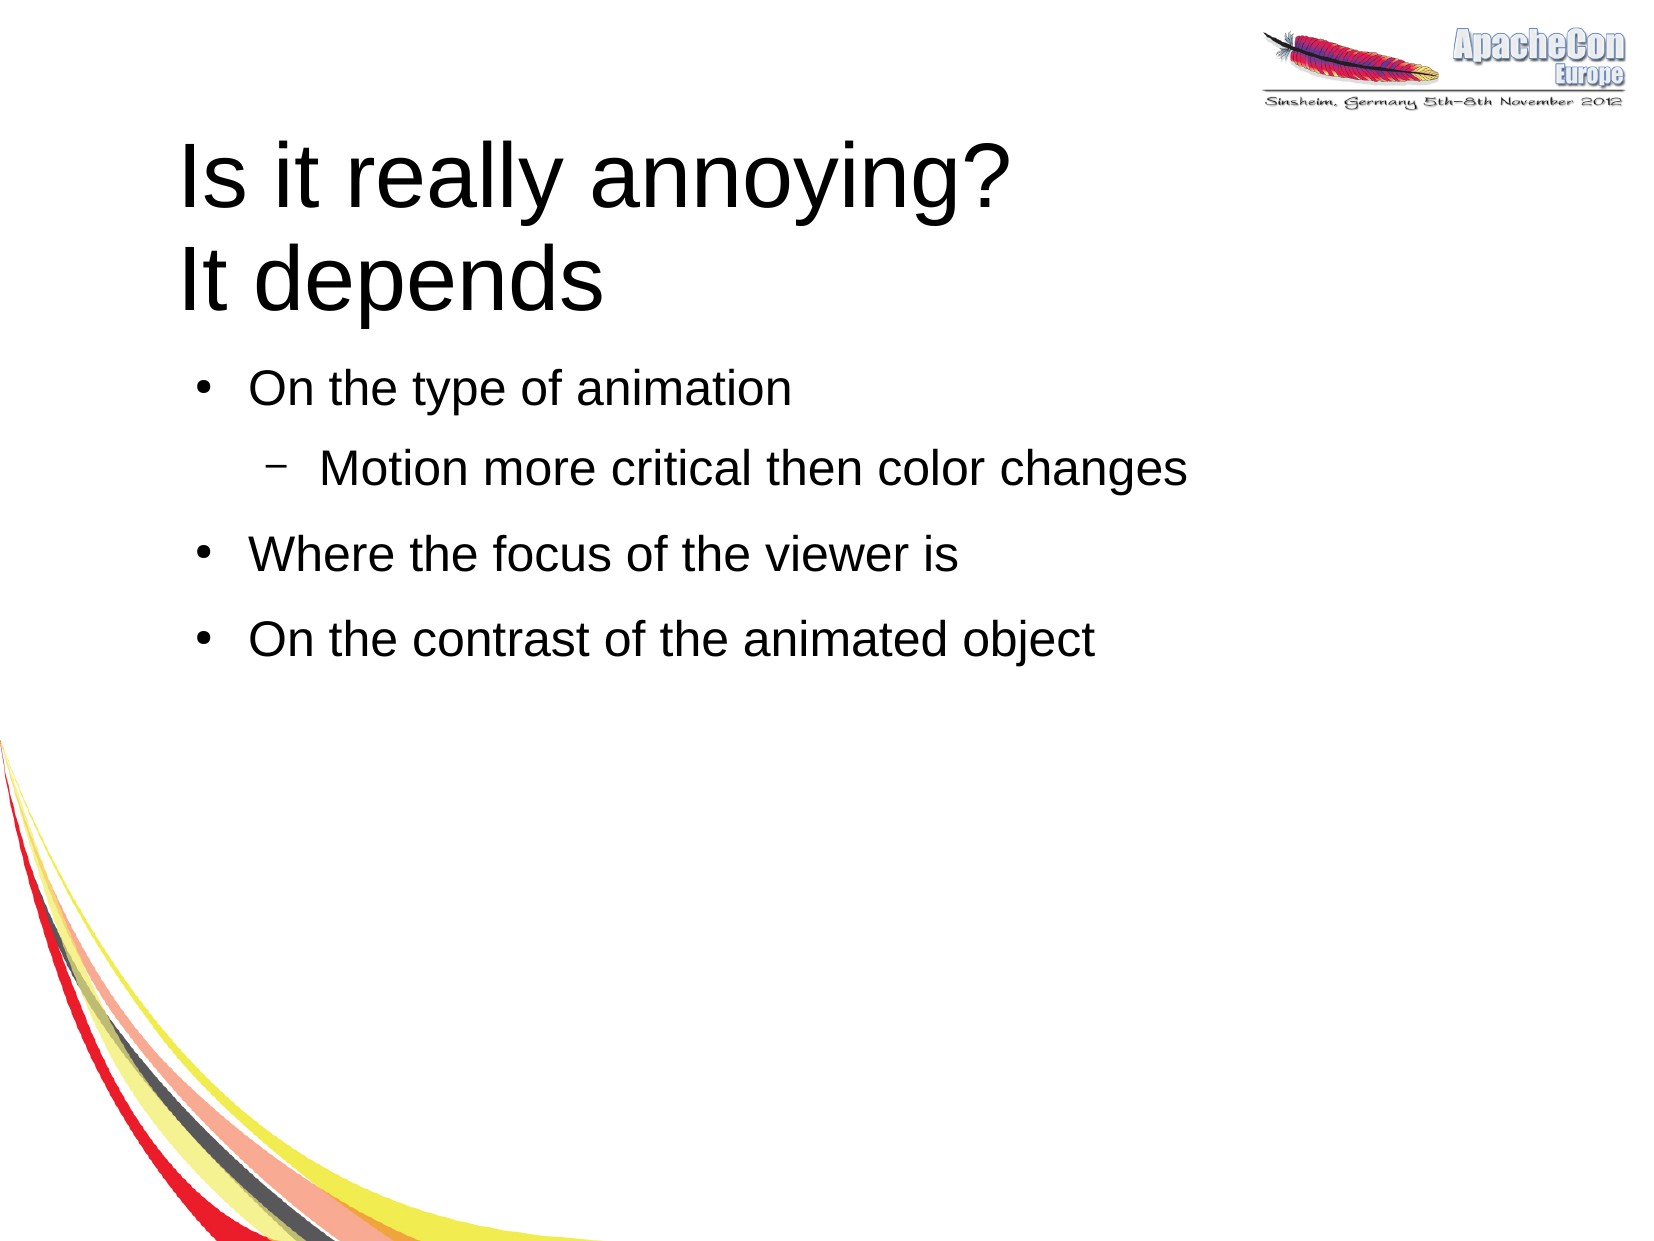

# Is it really annoying? It depends
On the type of animation
Motion more critical then color changes
Where the focus of the viewer is
On the contrast of the animated object